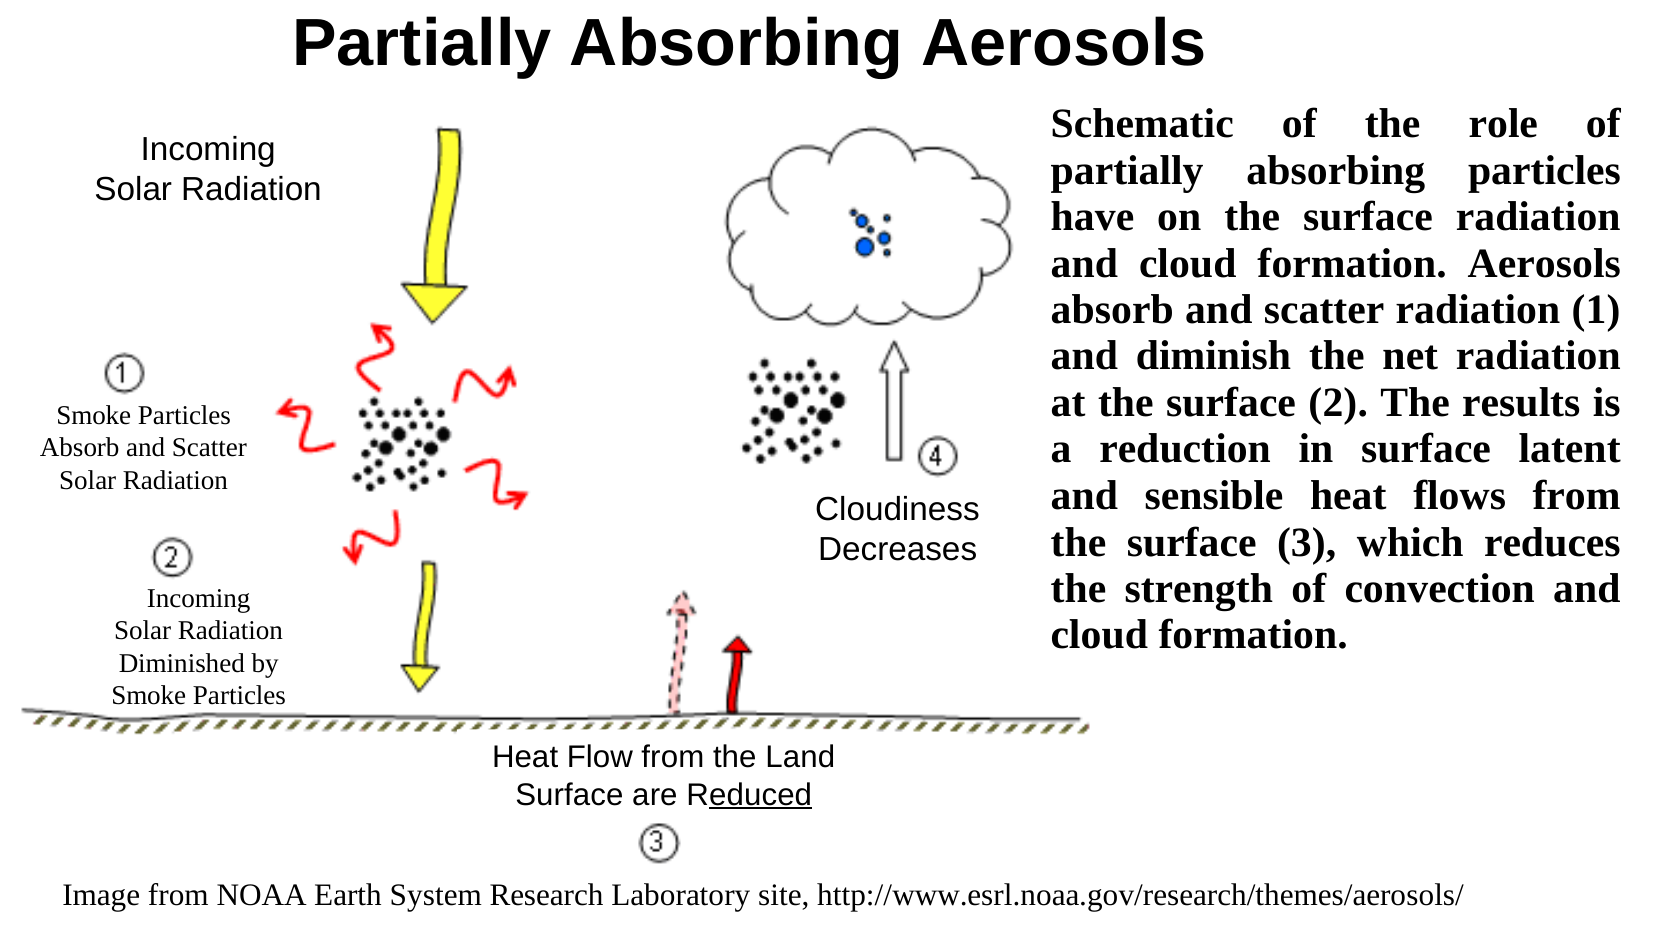

Partially Absorbing Aerosols
Schematic of the role of partially absorbing particles have on the surface radiation and cloud formation. Aerosols absorb and scatter radiation (1) and diminish the net radiation at the surface (2). The results is a reduction in surface latent and sensible heat flows from the surface (3), which reduces the strength of convection and cloud formation.
Incoming
Solar Radiation
Smoke Particles
Absorb and Scatter
Solar Radiation
Cloudiness
Decreases
Incoming
Solar Radiation
Diminished by
Smoke Particles
Heat Flow from the Land Surface are Reduced
Image from NOAA Earth System Research Laboratory site, http://www.esrl.noaa.gov/research/themes/aerosols/